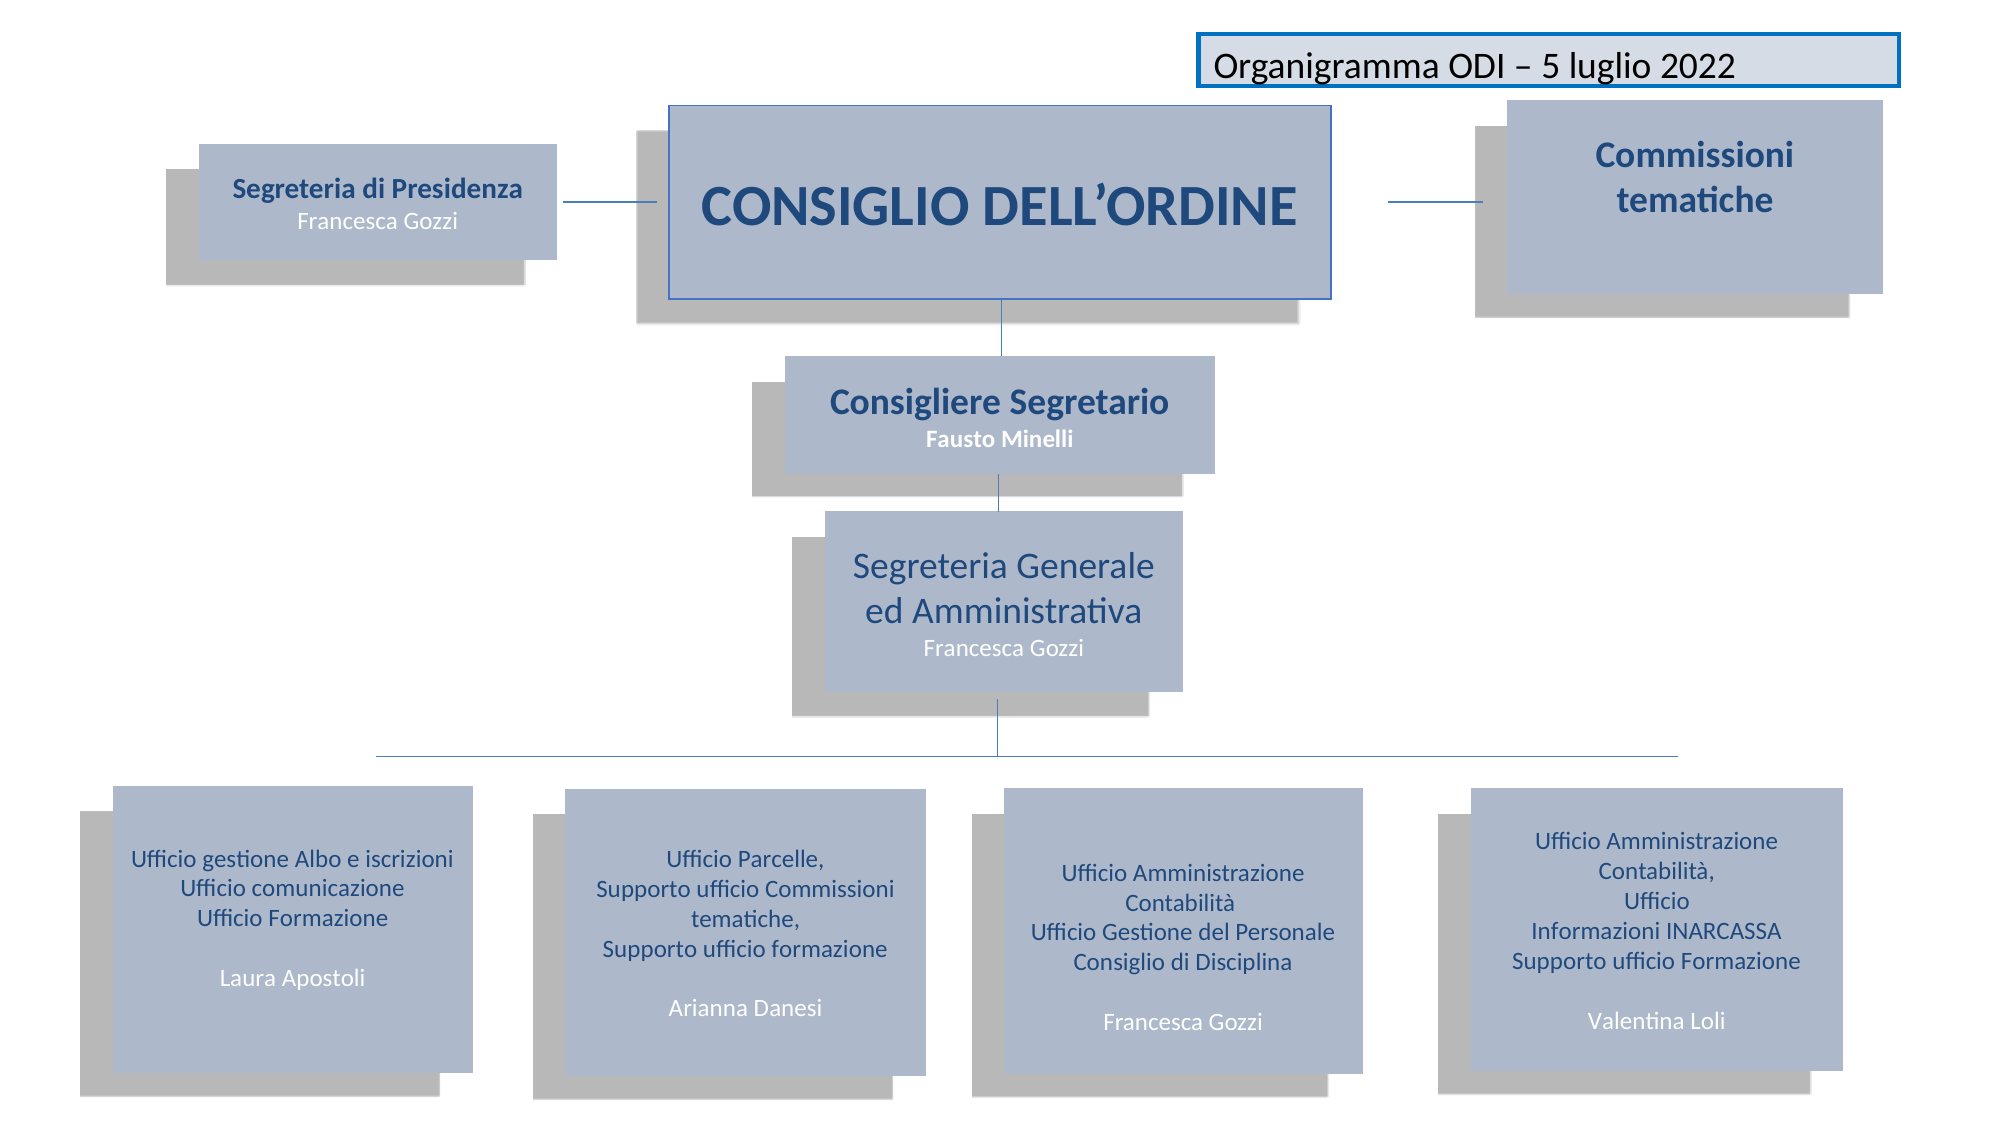

Organigramma ODI – 5 luglio 2022
Commissioni tematiche
Consiglio dell’Ordine
Segreteria di Presidenza
Francesca Gozzi
Consigliere Segretario
Fausto Minelli
Segreteria Generale ed Amministrativa
Francesca Gozzi
Ufficio gestione Albo e iscrizioni
Ufficio comunicazione
Ufficio Formazione
Laura Apostoli
Ufficio Amministrazione
Contabilità,
Ufficio
Informazioni INARCASSA
Supporto ufficio Formazione
Valentina Loli
Ufficio Amministrazione
Contabilità
Ufficio Gestione del Personale
Consiglio di Disciplina
Francesca Gozzi
Ufficio Parcelle,
Supporto ufficio Commissioni tematiche,
Supporto ufficio formazione
Arianna Danesi